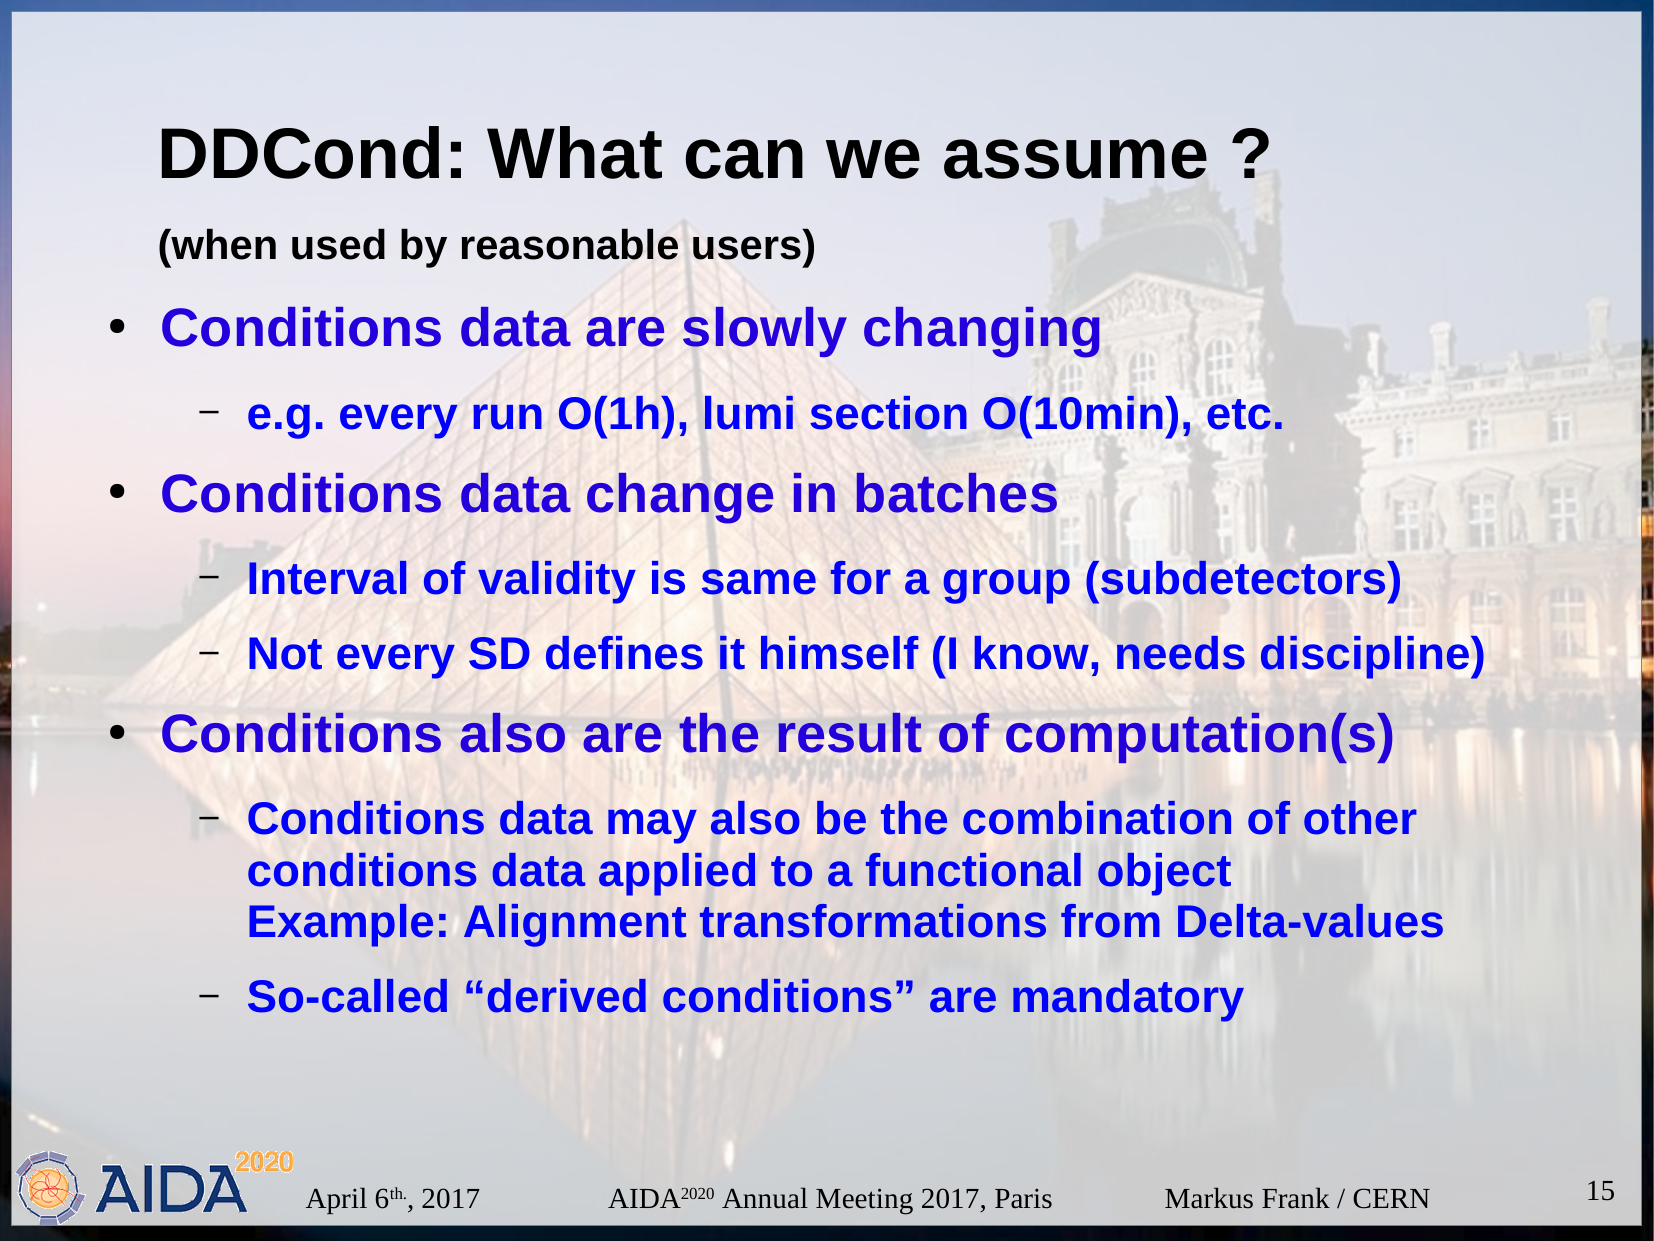

# DDCond: What can we assume ? (when used by reasonable users)
Conditions data are slowly changing
e.g. every run O(1h), lumi section O(10min), etc.
Conditions data change in batches
Interval of validity is same for a group (subdetectors)
Not every SD defines it himself (I know, needs discipline)
Conditions also are the result of computation(s)
Conditions data may also be the combination of other conditions data applied to a functional object
Example: Alignment transformations from Delta-values
So-called “derived conditions” are mandatory
15
February, 4th. 2014
CLIC Workshop at CERN, Markus Frank / CERN